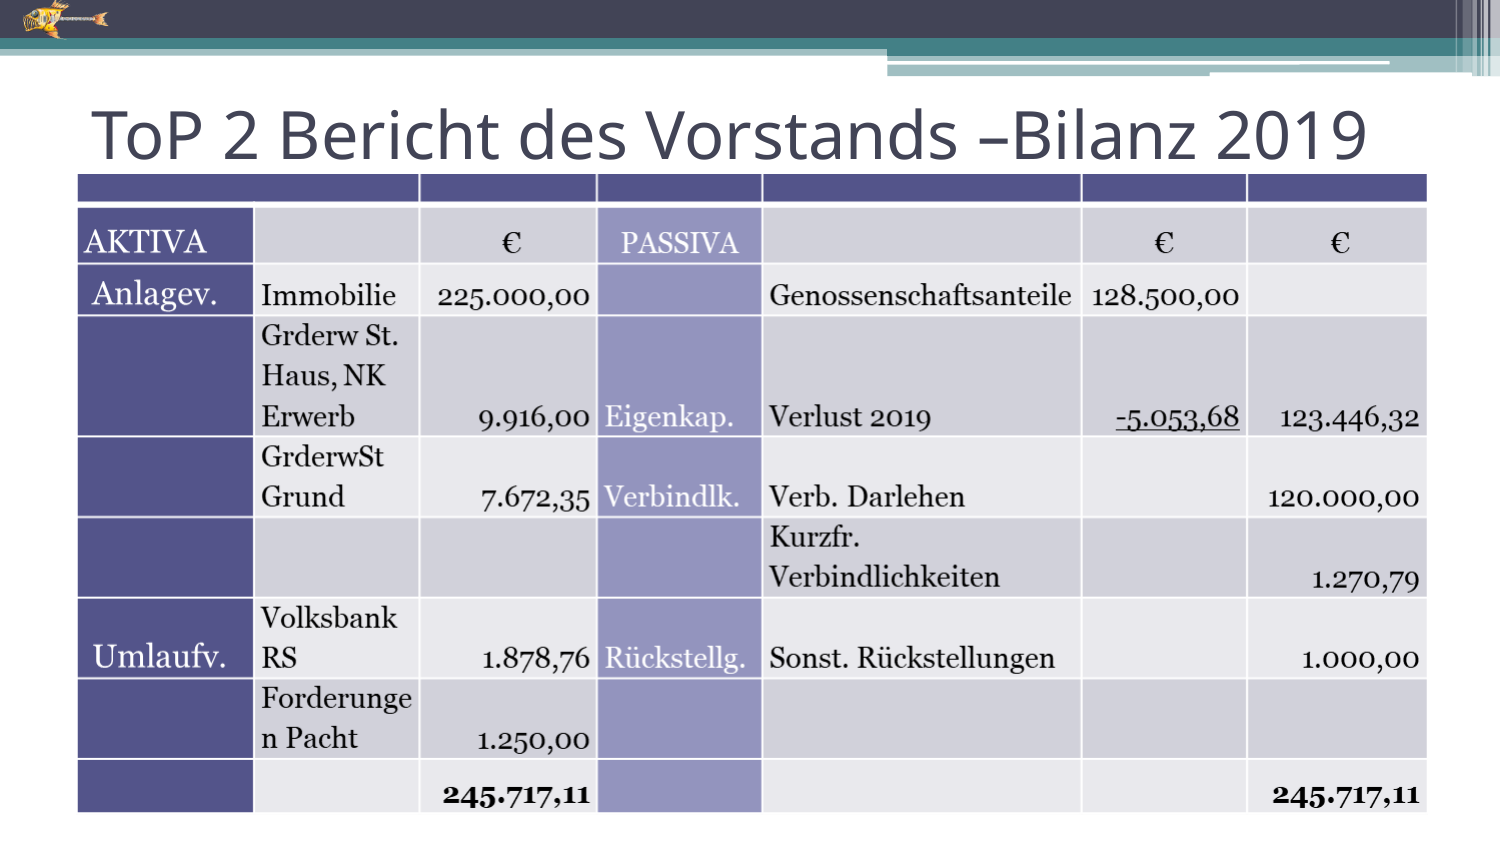

# ToP 2 Bericht des Vorstands –Bilanz 2019